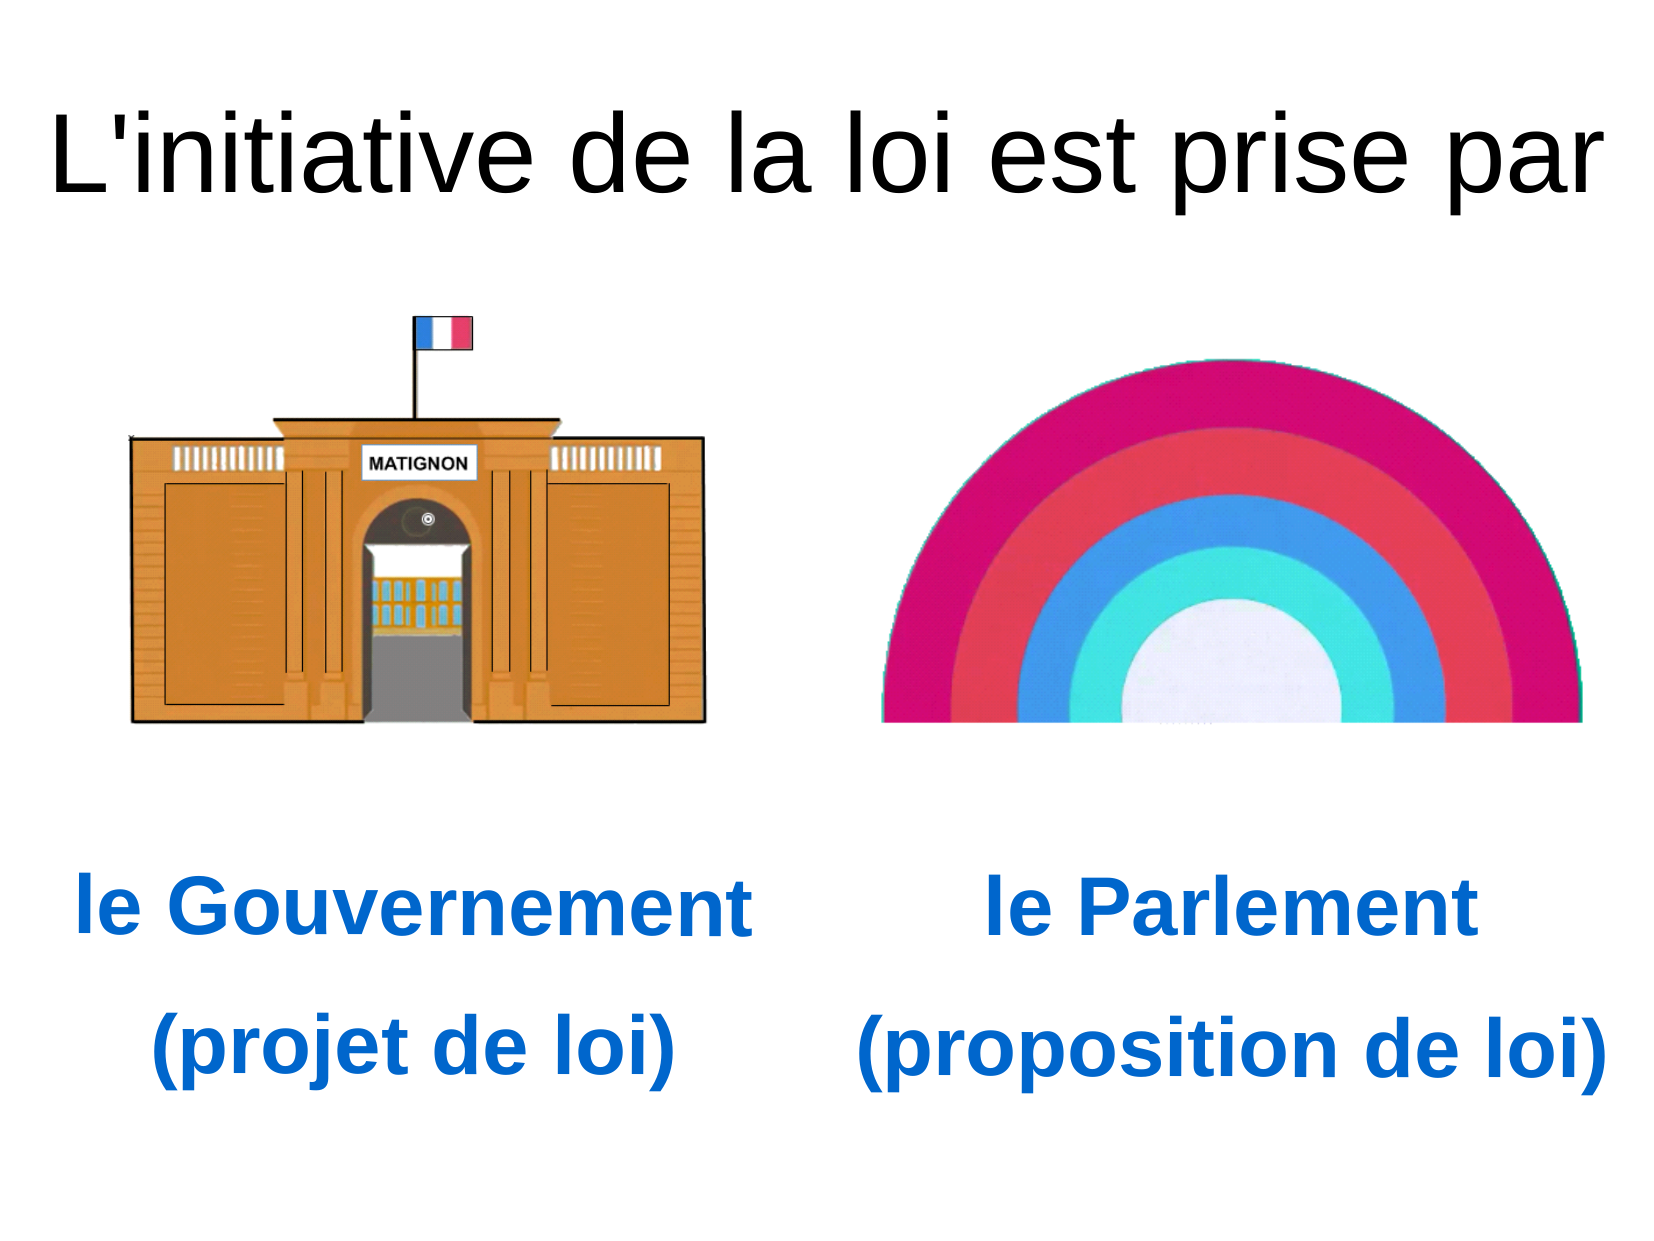

# L'initiative de la loi est prise par
le Gouvernement
le Parlement
(projet de loi)
(proposition de loi)